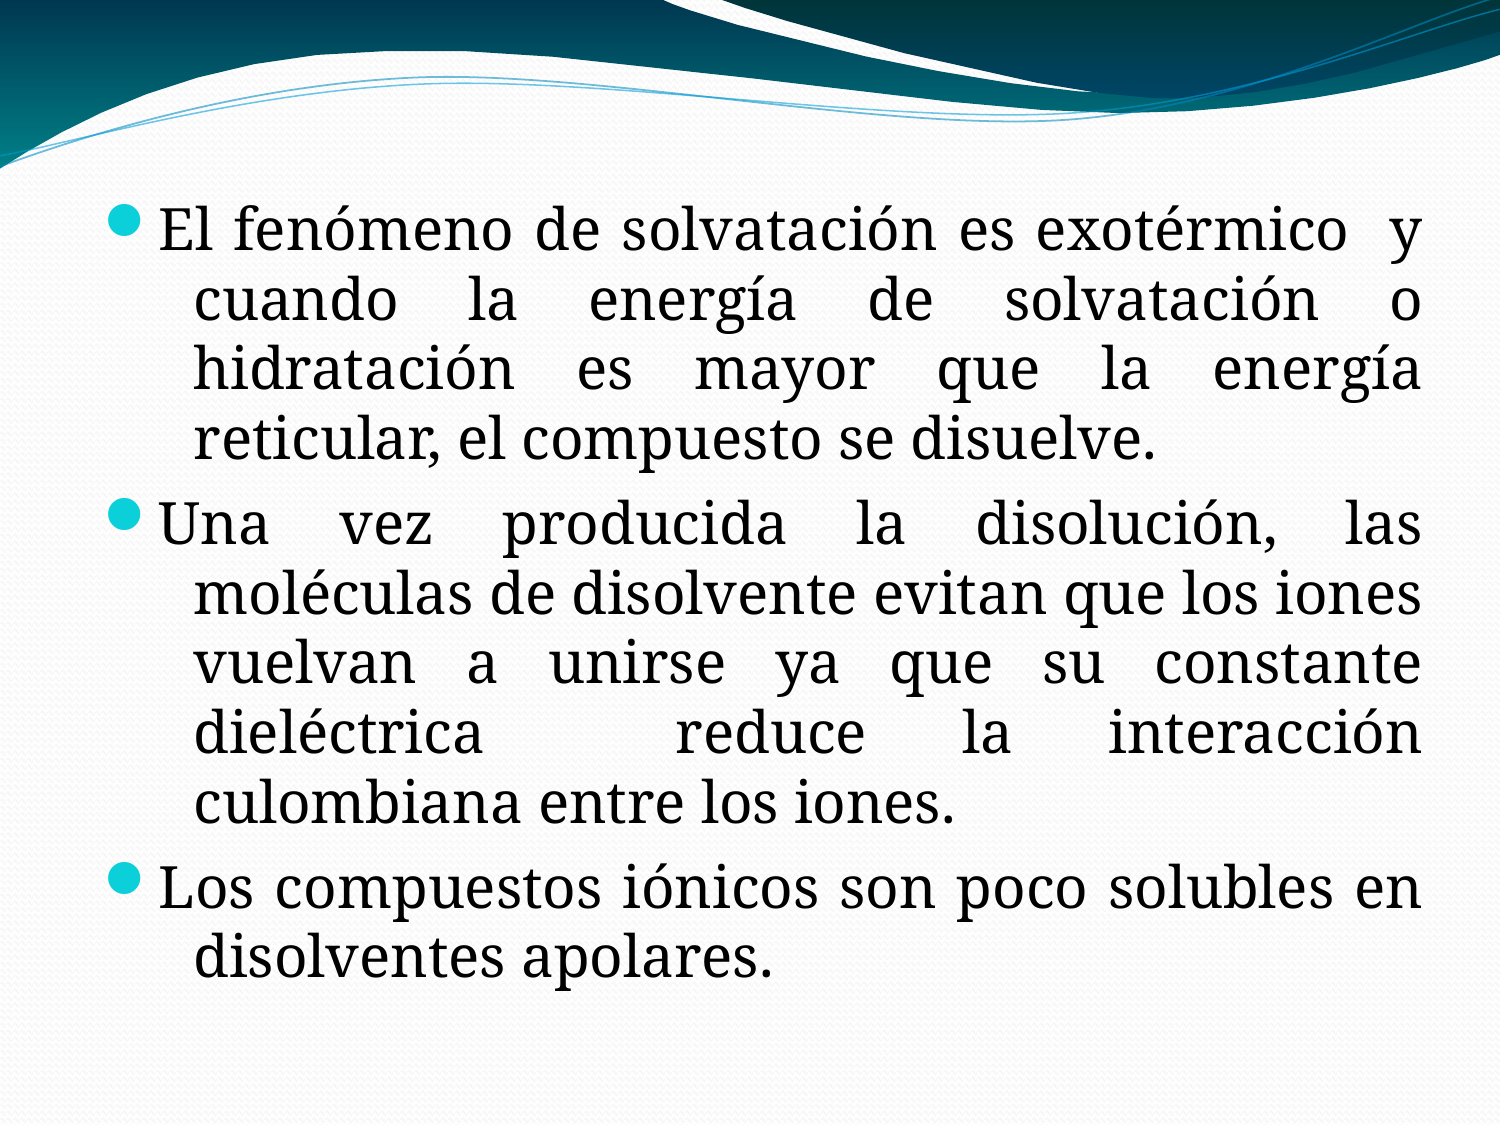

# El fenómeno de solvatación es exotérmico y cuando la energía de solvatación o hidratación es mayor que la energía reticular, el compuesto se disuelve.
Una vez producida la disolución, las moléculas de disolvente evitan que los iones vuelvan a unirse ya que su constante dieléctrica reduce la interacción culombiana entre los iones.
Los compuestos iónicos son poco solubles en disolventes apolares.